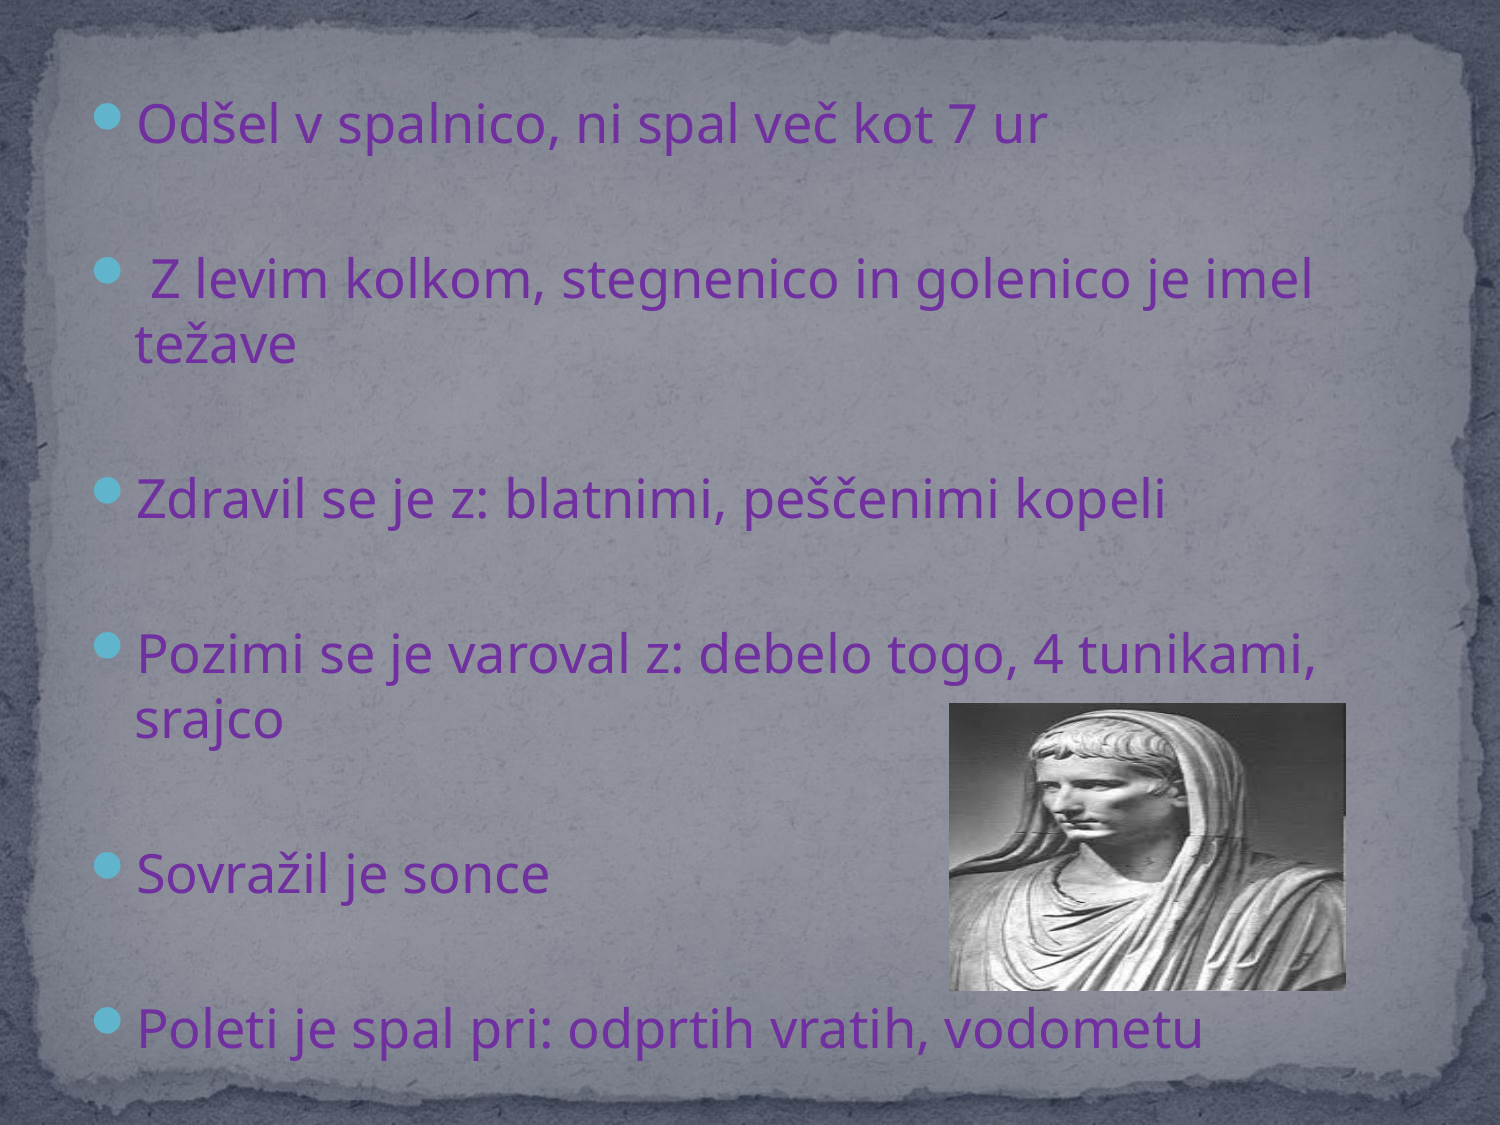

# Odšel v spalnico, ni spal več kot 7 ur
 Z levim kolkom, stegnenico in golenico je imel težave
Zdravil se je z: blatnimi, peščenimi kopeli
Pozimi se je varoval z: debelo togo, 4 tunikami, srajco
Sovražil je sonce
Poleti je spal pri: odprtih vratih, vodometu